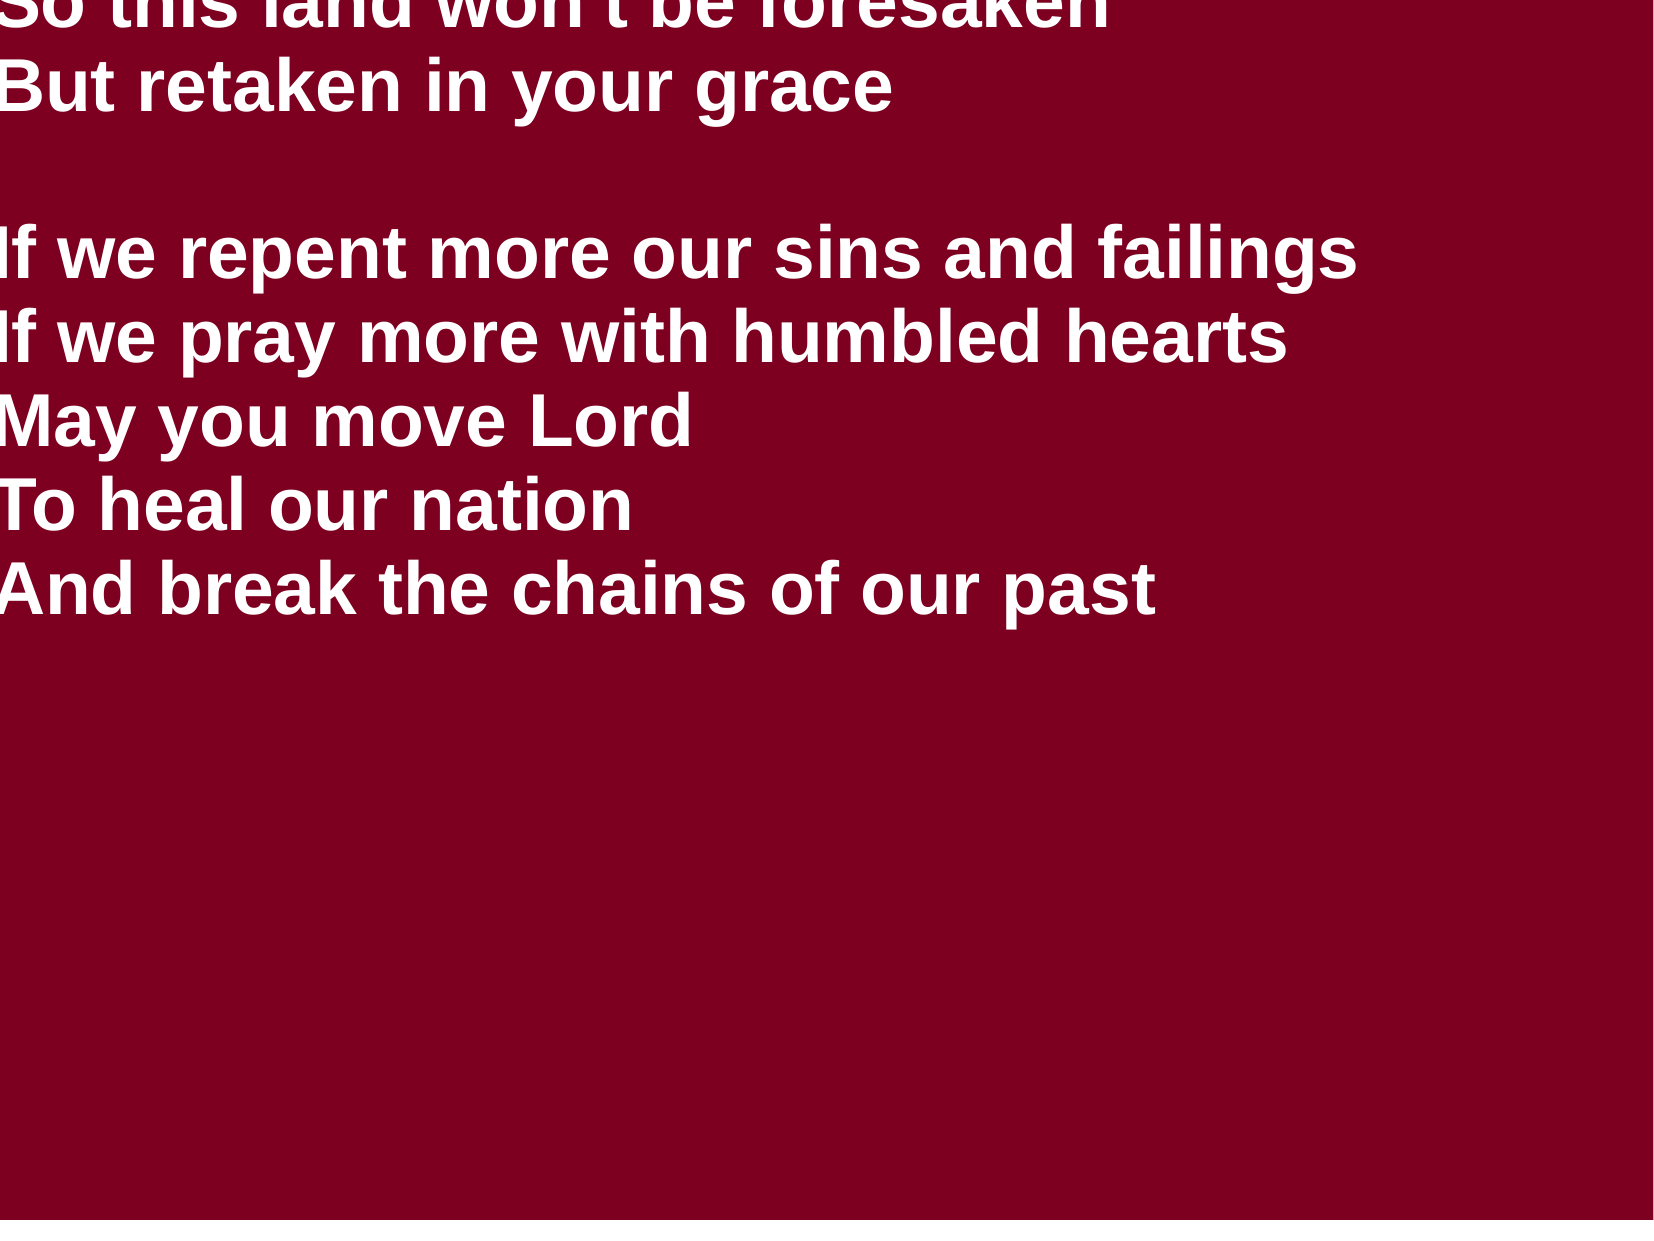

Empower us Jesus for our nation
Empower us Jesus for our own sake
So this land won't be foresaken
But retaken in your grace
If we repent more our sins and failings
If we pray more with humbled hearts
May you move Lord
To heal our nation
And break the chains of our past
#